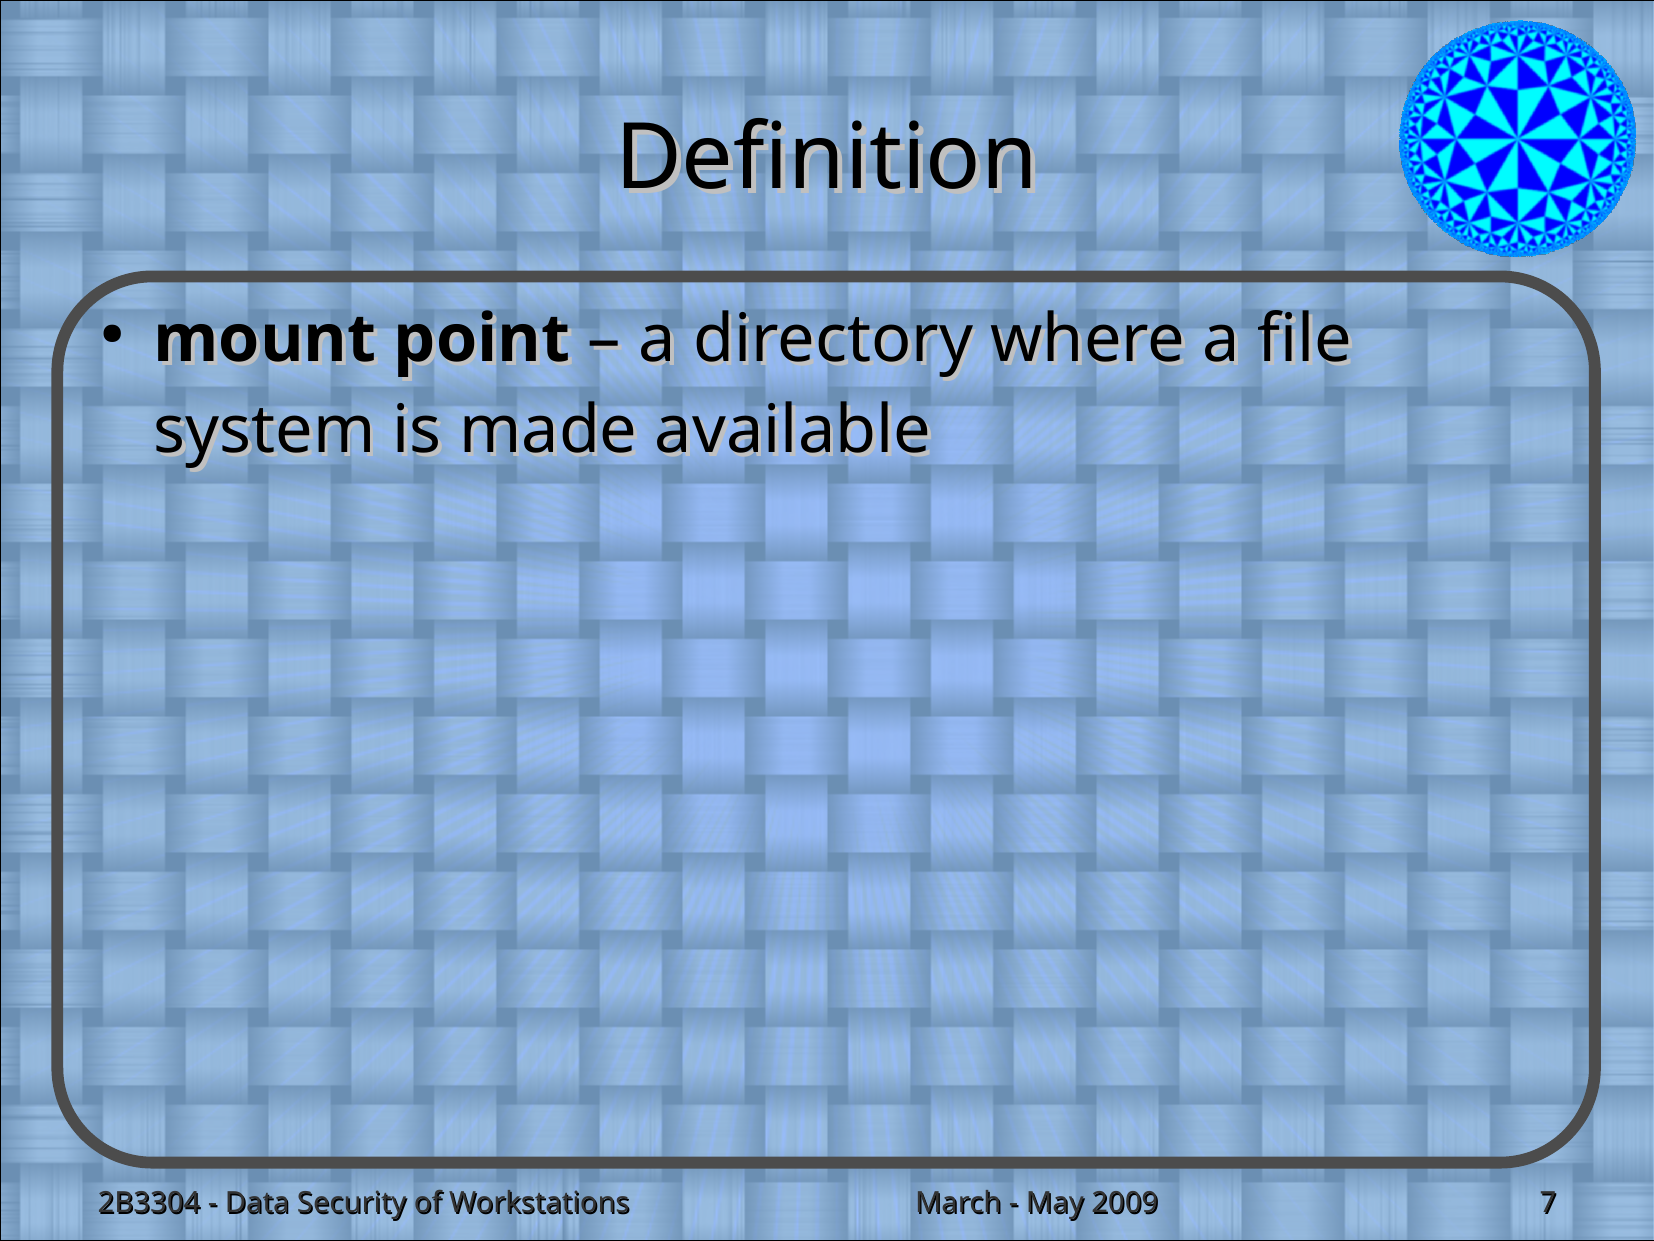

# Definition
mount point – a directory where a file system is made available